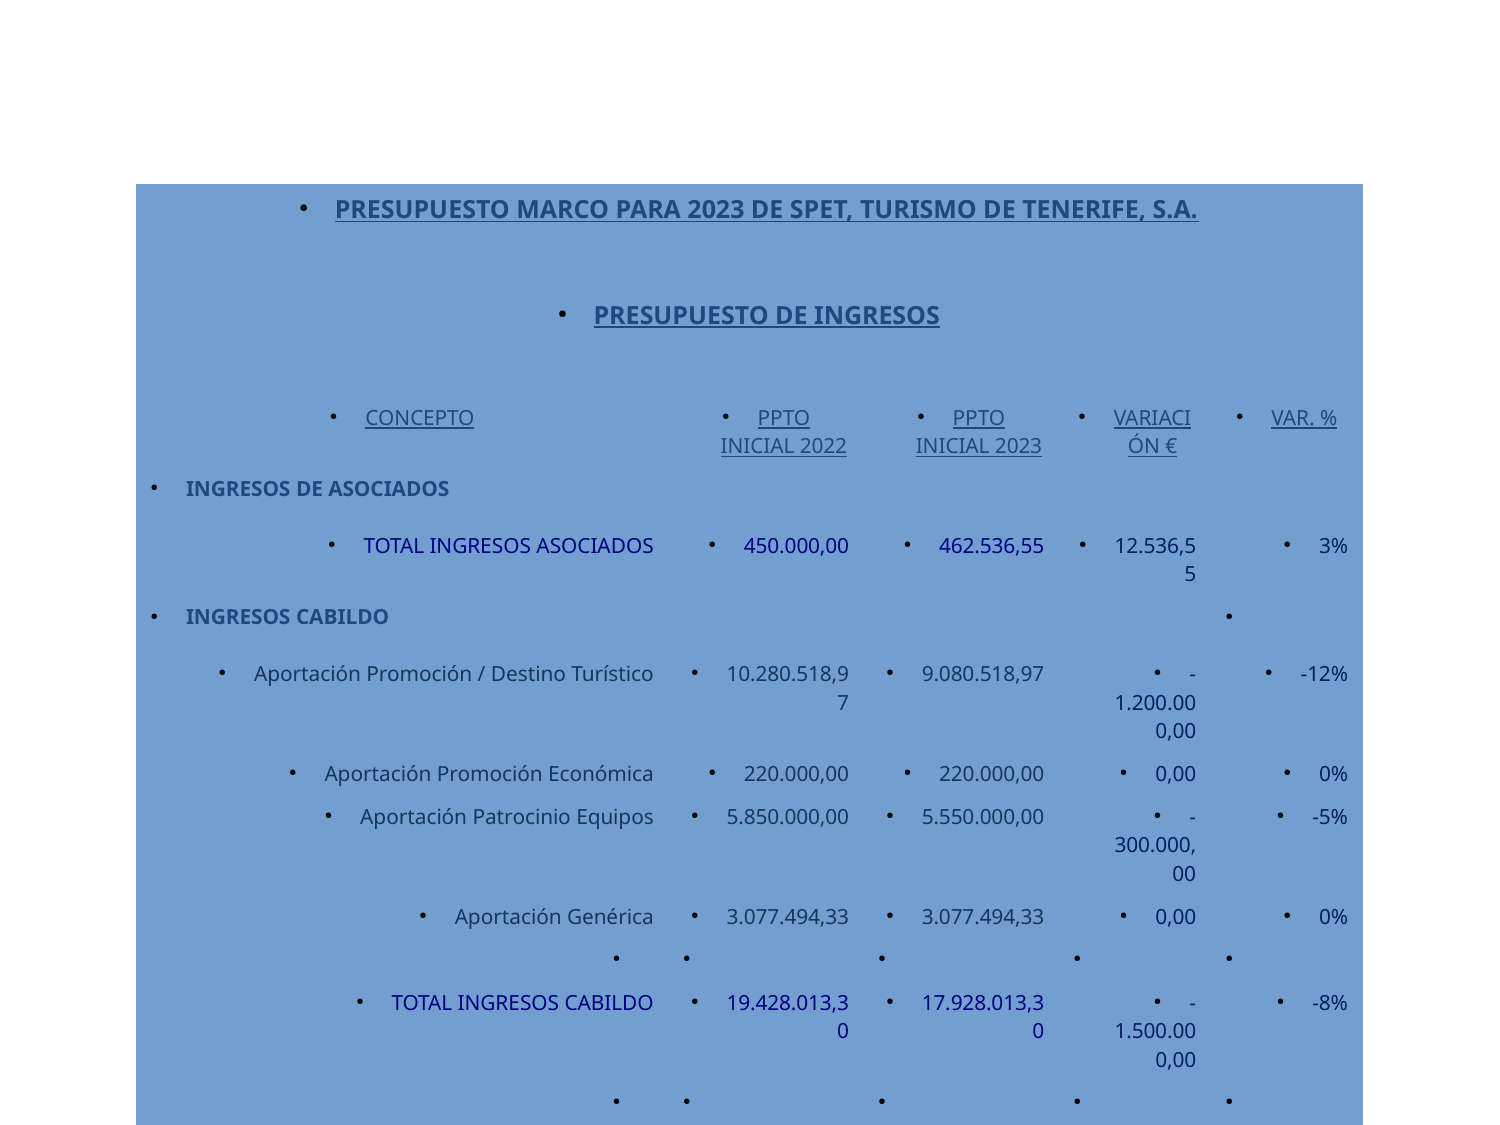

| PRESUPUESTO MARCO PARA 2023 DE SPET, TURISMO DE TENERIFE, S.A. | | | | |
| --- | --- | --- | --- | --- |
| | | | | |
| PRESUPUESTO DE INGRESOS | | | | |
| | | | | |
| CONCEPTO | PPTO INICIAL 2022 | PPTO INICIAL 2023 | VARIACIÓN € | VAR. % |
| INGRESOS DE ASOCIADOS | | | | |
| TOTAL INGRESOS ASOCIADOS | 450.000,00 | 462.536,55 | 12.536,55 | 3% |
| INGRESOS CABILDO | | | | |
| Aportación Promoción / Destino Turístico | 10.280.518,97 | 9.080.518,97 | -1.200.000,00 | -12% |
| Aportación Promoción Económica | 220.000,00 | 220.000,00 | 0,00 | 0% |
| Aportación Patrocinio Equipos | 5.850.000,00 | 5.550.000,00 | -300.000,00 | -5% |
| Aportación Genérica | 3.077.494,33 | 3.077.494,33 | 0,00 | 0% |
| | | | | |
| TOTAL INGRESOS CABILDO | 19.428.013,30 | 17.928.013,30 | -1.500.000,00 | -8% |
| | | | | |
| INGRESOS DE AYUNTAMIENTOS | | | | |
| TOTAL INGRESOS DE AYUNTAMIENTOS | 250.000,00 | 0,00 | -250.000,00 | -100% |
| | | | | |
| OTROS INGRESOS PÚBLICOS | | | | |
| TOTAL OTROS INGRESOS PÚBLICOS | 58.696,06 | 116.927,02 | 58.230,96 | 99% |
| | | | | |
| OTROS INGRESOS | | | | |
| TOTAL OTROS INGRESOS | 7.824,53 | 7.824,53 | 0,00 | 0% |
| | | | | |
| TOTAL INGRESOS | 20.194.533,89 | 18.515.301,40 | -1.679.232,49 | -8% |